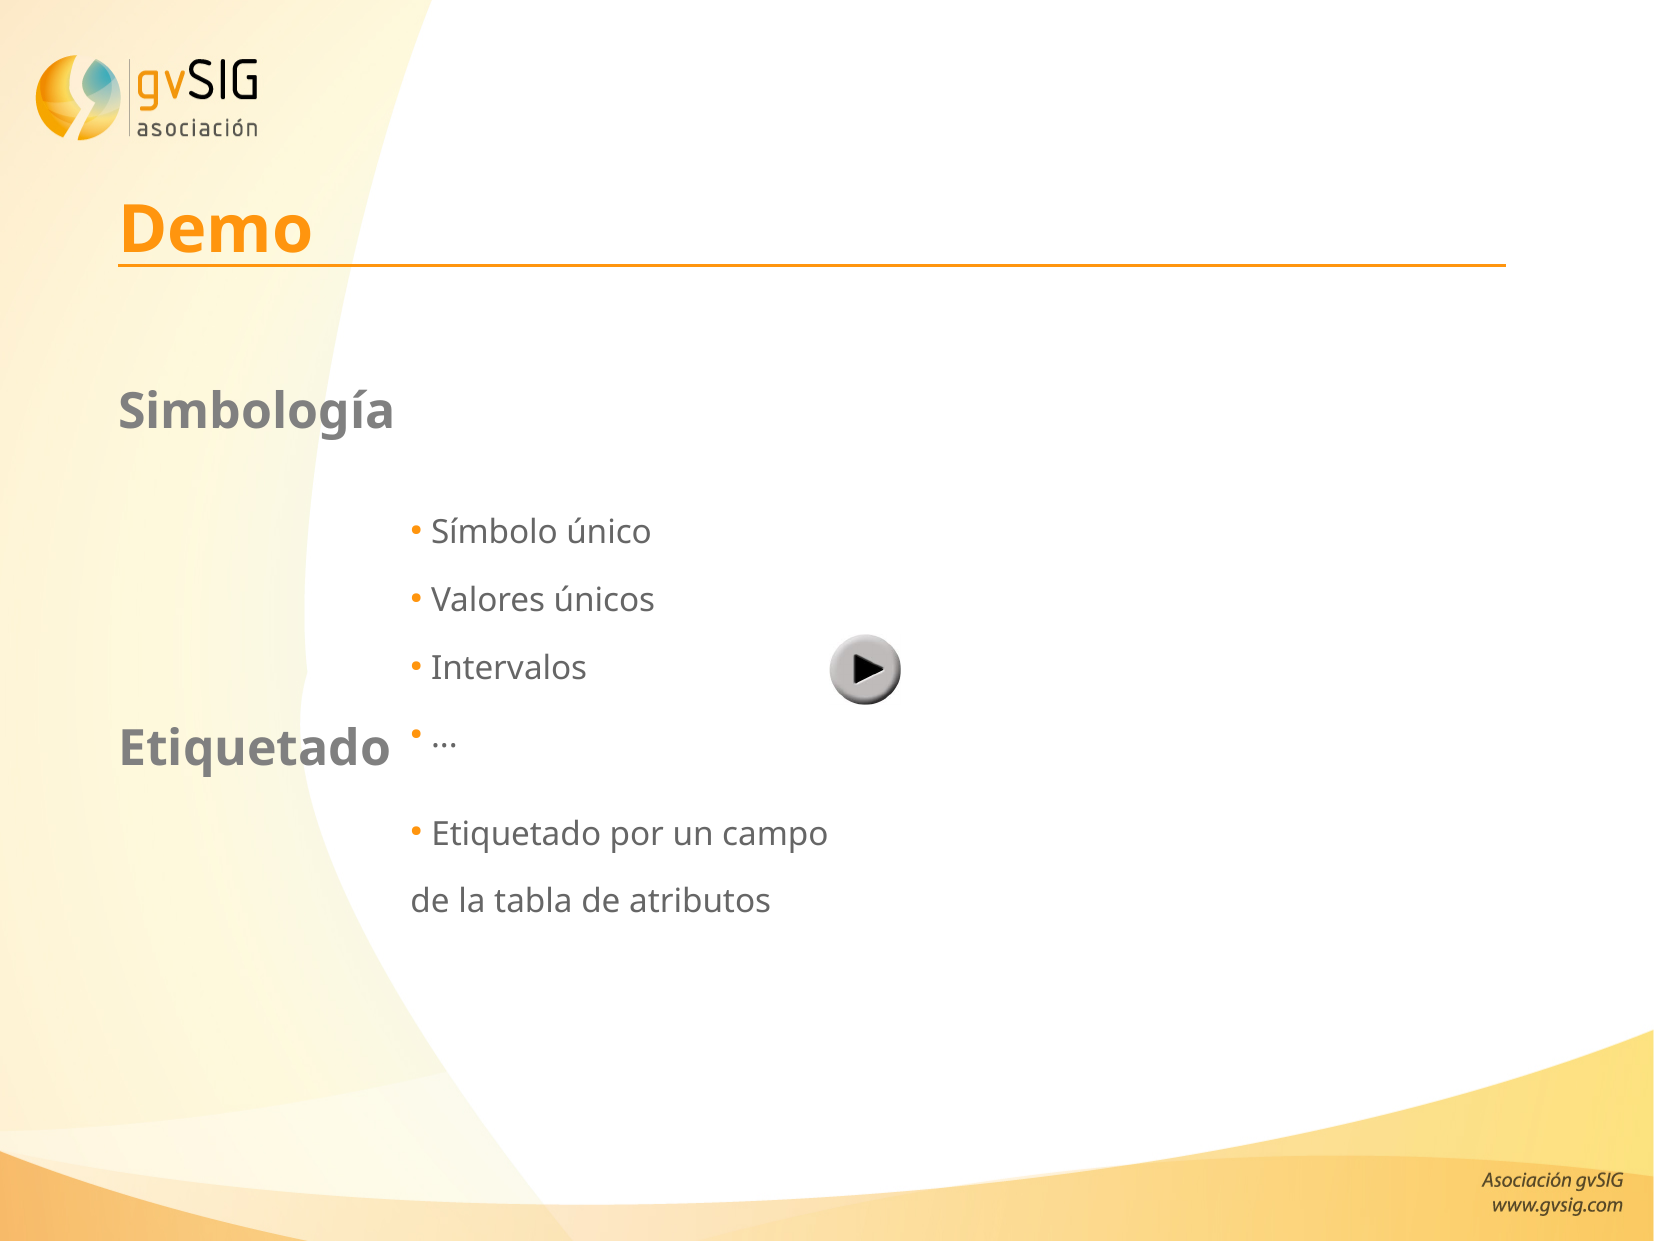

# Demo
Simbología
 Símbolo único
 Valores únicos
 Intervalos
 ...
Etiquetado
 Etiquetado por un campo de la tabla de atributos